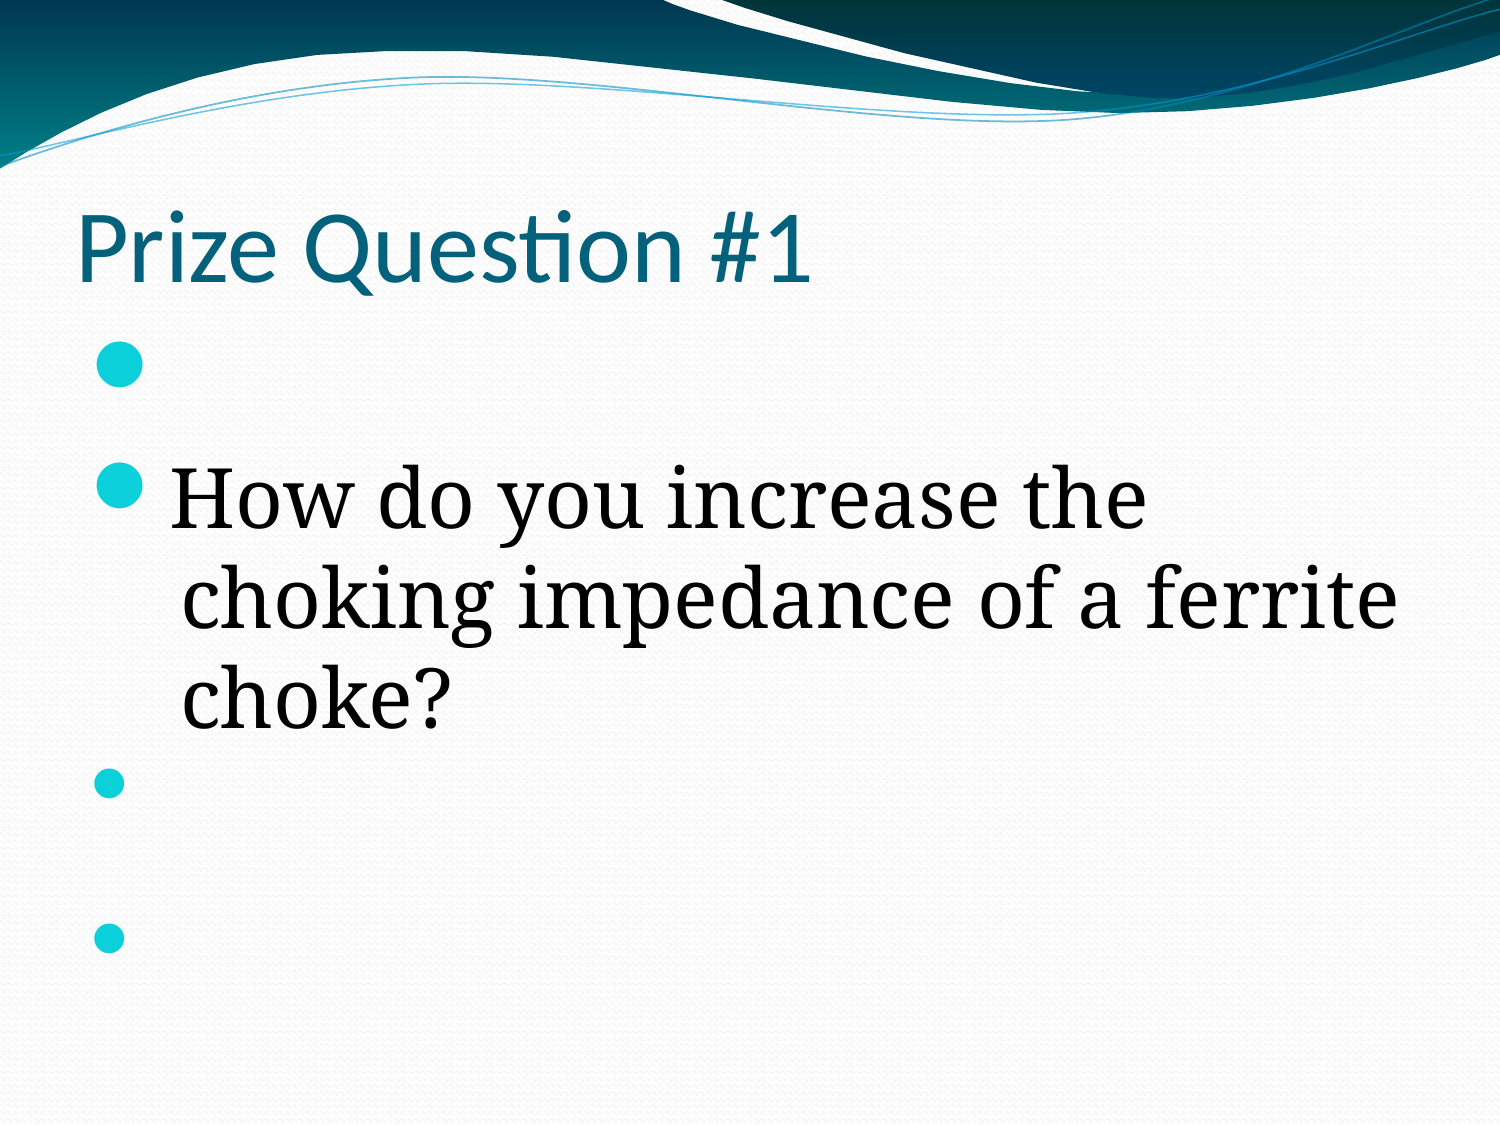

# Prize Question #1
How do you increase the choking impedance of a ferrite choke?